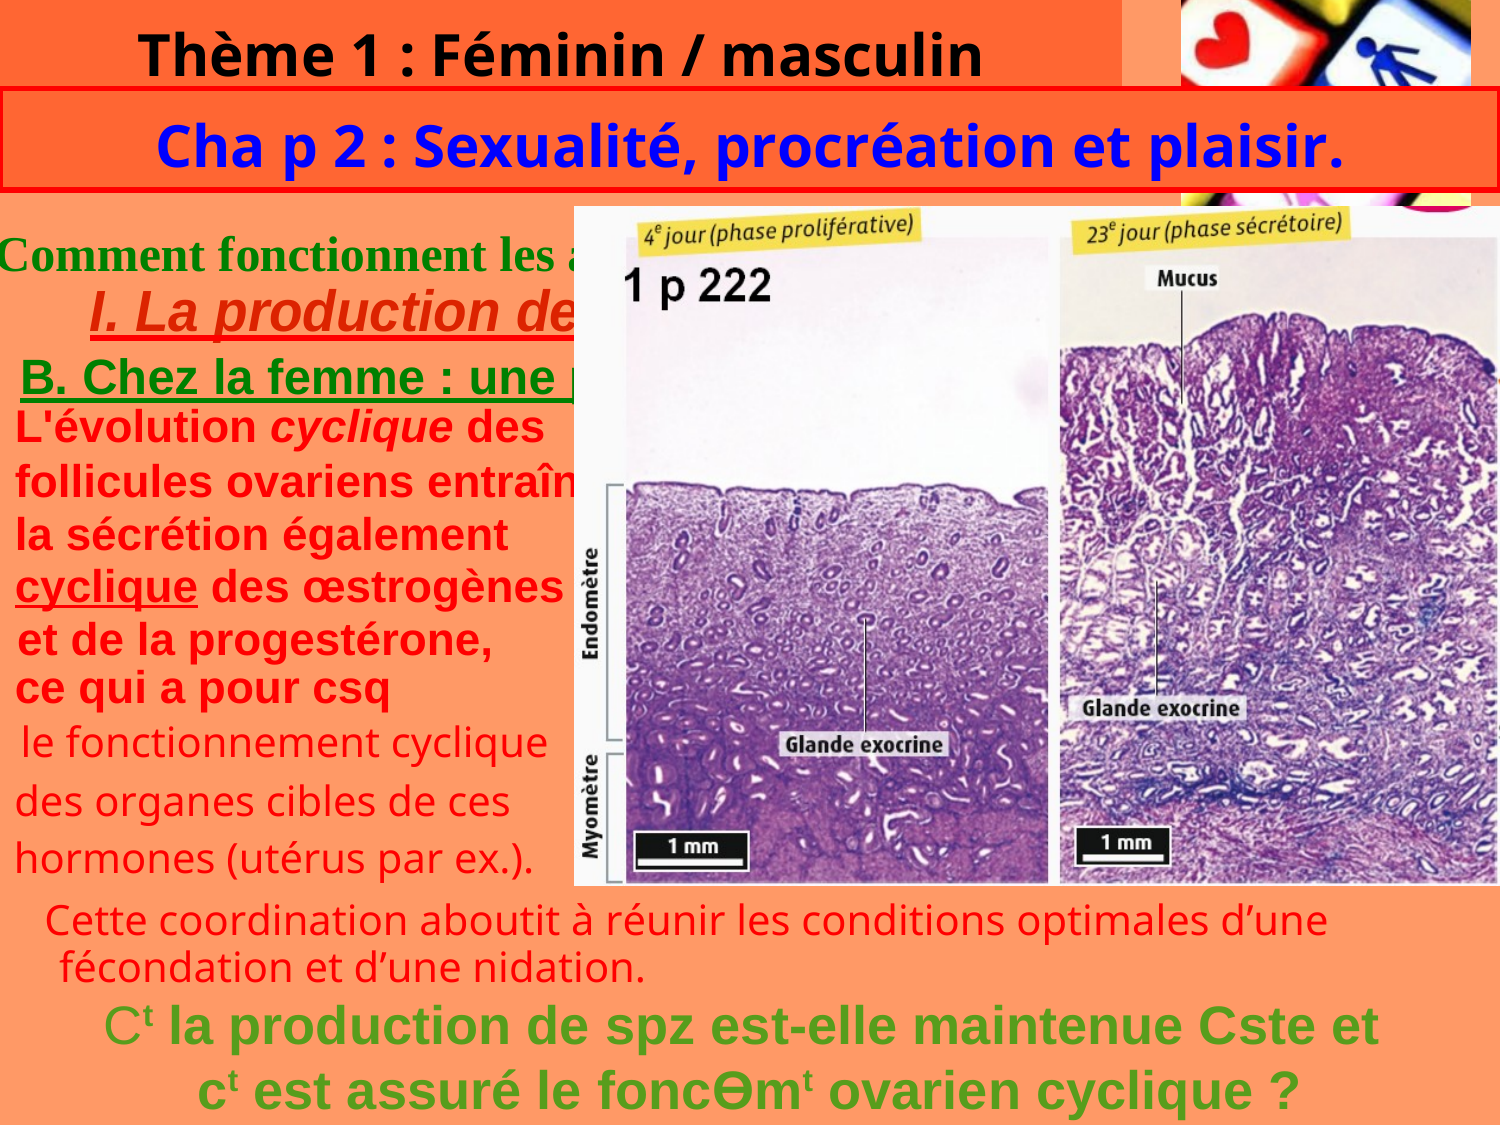

Thème 1 : Féminin / masculin
Cha p 2 : Sexualité, procréation et plaisir.
L'évolution cyclique des
follicules ovariens entraîne
la sécrétion également
cyclique des œstrogènes
et de la progestérone,
ce qui a pour csq
le fonctionnement cyclique
 des organes cibles de ces
 hormones (utérus par ex.).
Cette coordination aboutit à réunir les conditions optimales d’une
fécondation et d’une nidation.
Ct la production de spz est-elle maintenue Cste et
ct est assuré le foncϴmt ovarien cyclique ?